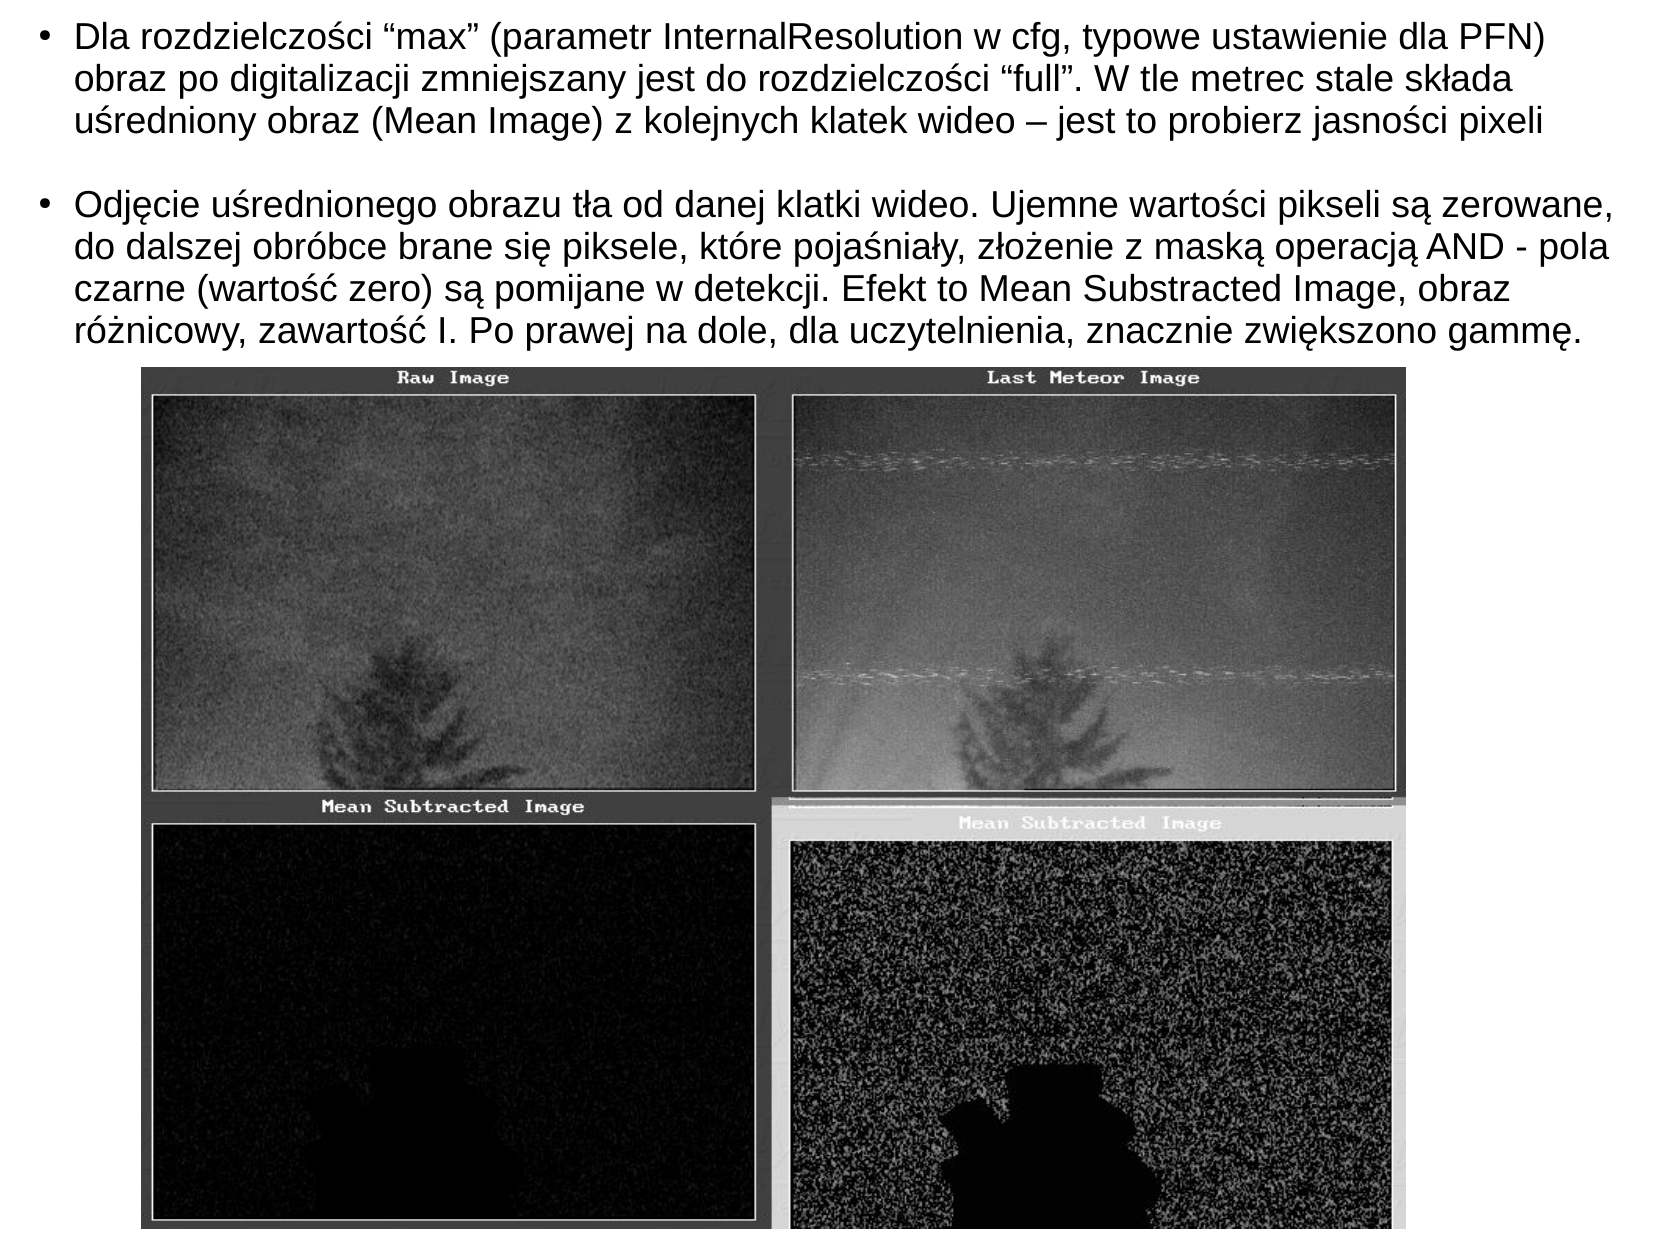

Dla rozdzielczości “max” (parametr InternalResolution w cfg, typowe ustawienie dla PFN) obraz po digitalizacji zmniejszany jest do rozdzielczości “full”. W tle metrec stale składa uśredniony obraz (Mean Image) z kolejnych klatek wideo – jest to probierz jasności pixeli
Odjęcie uśrednionego obrazu tła od danej klatki wideo. Ujemne wartości pikseli są zerowane, do dalszej obróbce brane się piksele, które pojaśniały, złożenie z maską operacją AND - pola czarne (wartość zero) są pomijane w detekcji. Efekt to Mean Substracted Image, obraz różnicowy, zawartość I. Po prawej na dole, dla uczytelnienia, znacznie zwiększono gammę.